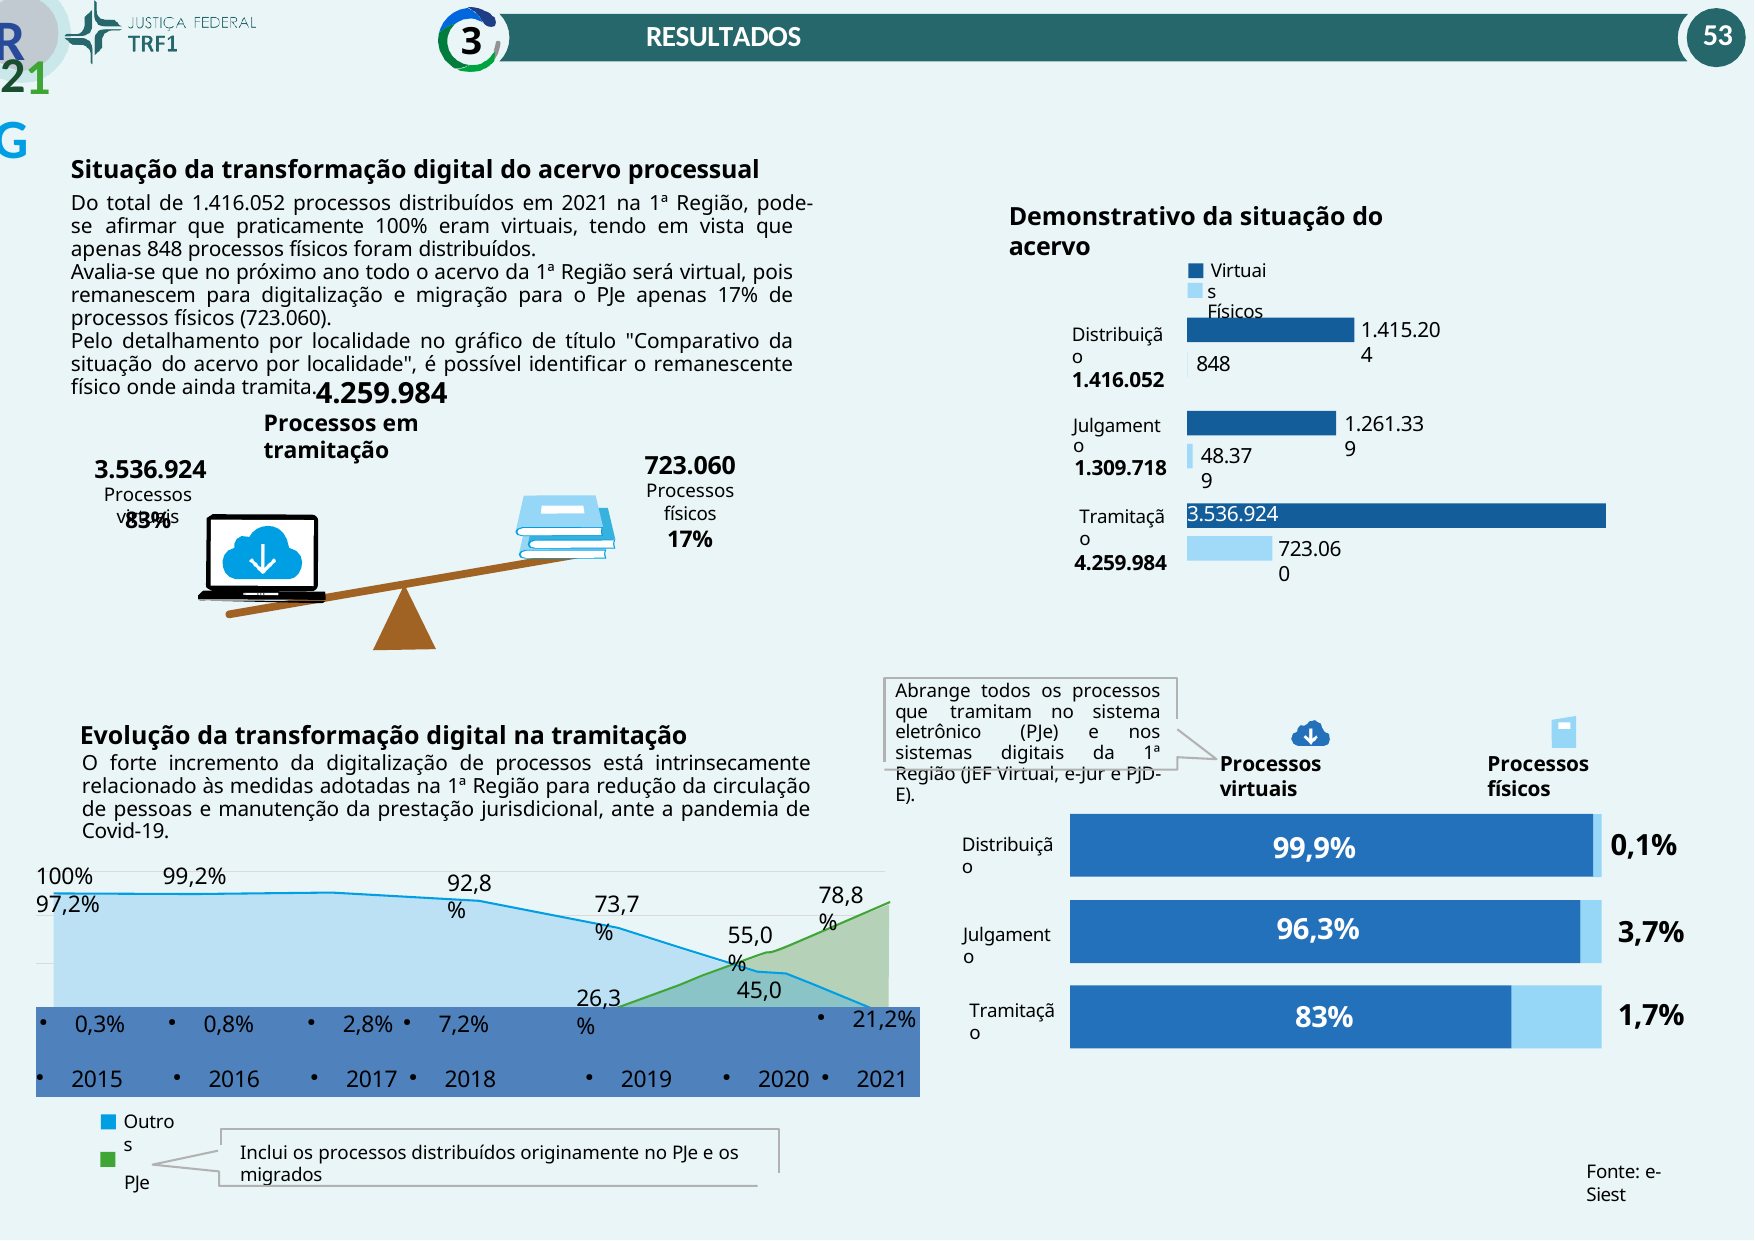

RG
53
3
21
RESULTADOS
Situação da transformação digital do acervo processual
Do total de 1.416.052 processos distribuídos em 2021 na 1ª Região, pode-se afirmar que praticamente 100% eram virtuais, tendo em vista que apenas 848 processos físicos foram distribuídos.
Avalia-se que no próximo ano todo o acervo da 1ª Região será virtual, pois remanescem para digitalização e migração para o PJe apenas 17% de processos físicos (723.060).
Pelo detalhamento por localidade no gráfico de título "Comparativo da situação do acervo por localidade", é possível identificar o remanescente físico onde ainda tramita.
Demonstrativo da situação do acervo
Virtuais Físicos
1.415.204
Distribuição
1.416.052
848
4.259.984
Processos em tramitação
1.261.339
Julgamento
1.309.718
48.379
723.060
Processos físicos
17%
3.536.924
Processos virtuais
Tramitação
4.259.984
3.536.924
83%
723.060
Abrange todos os processos que tramitam no sistema eletrônico (PJe) e nos sistemas digitais da 1ª Região (JEF Virtual, e-Jur e PJD-E).
Evolução da transformação digital na tramitação
O forte incremento da digitalização de processos está intrinsecamente relacionado às medidas adotadas na 1ª Região para redução da circulação de pessoas e manutenção da prestação jurisdicional, ante a pandemia de Covid-19.
Processos virtuais
Processos físicos
0,1%
99,9%
Distribuição
100%	99,2%	97,2%
92,8%
78,8%
73,7%
96,3%
3,7%
55,0%
Julgamento
45,0%
26,3%
1,7%
Tramitação
83%
| 0,3% | 0,8% | 2,8% | 7,2% | | | 21,2% |
| --- | --- | --- | --- | --- | --- | --- |
| 2015 | 2016 | 2017 | 2018 | 2019 | 2020 | 2021 |
Outros
PJe
Inclui os processos distribuídos originamente no PJe e os migrados
Fonte: e-Siest